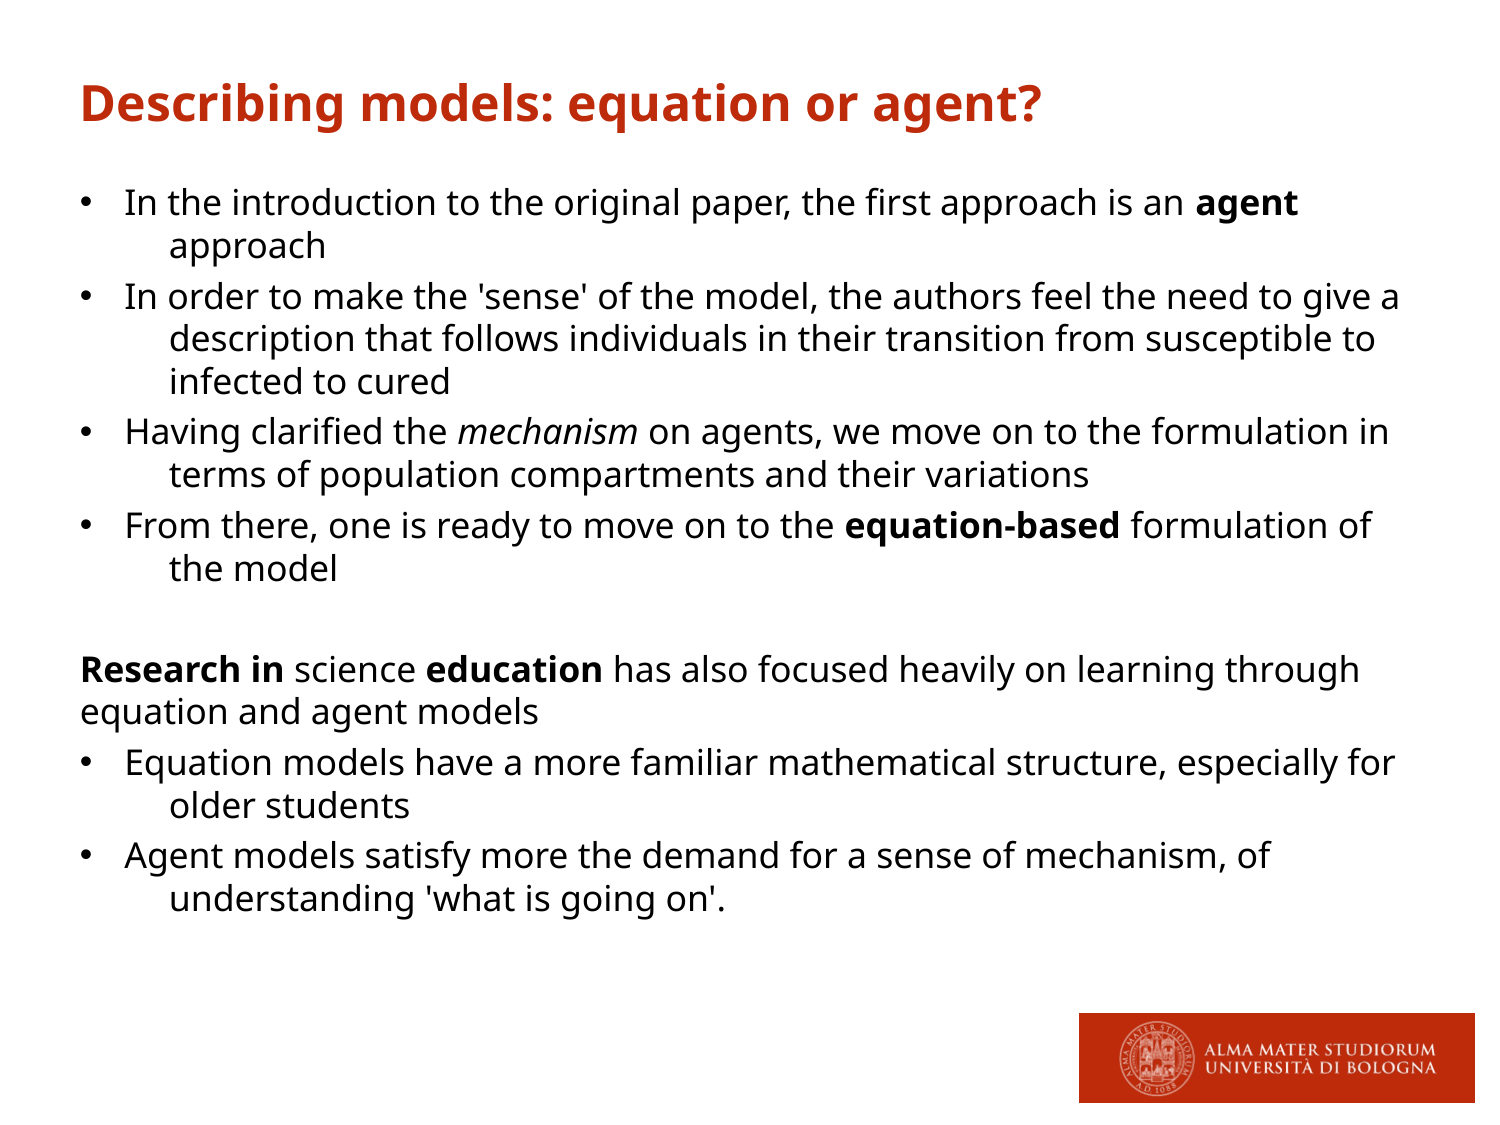

# Describing models: equation or agent?
In the introduction to the original paper, the first approach is an agent approach
In order to make the 'sense' of the model, the authors feel the need to give a description that follows individuals in their transition from susceptible to infected to cured
Having clarified the mechanism on agents, we move on to the formulation in terms of population compartments and their variations
From there, one is ready to move on to the equation-based formulation of the model
Research in science education has also focused heavily on learning through equation and agent models
Equation models have a more familiar mathematical structure, especially for older students
Agent models satisfy more the demand for a sense of mechanism, of understanding 'what is going on'.